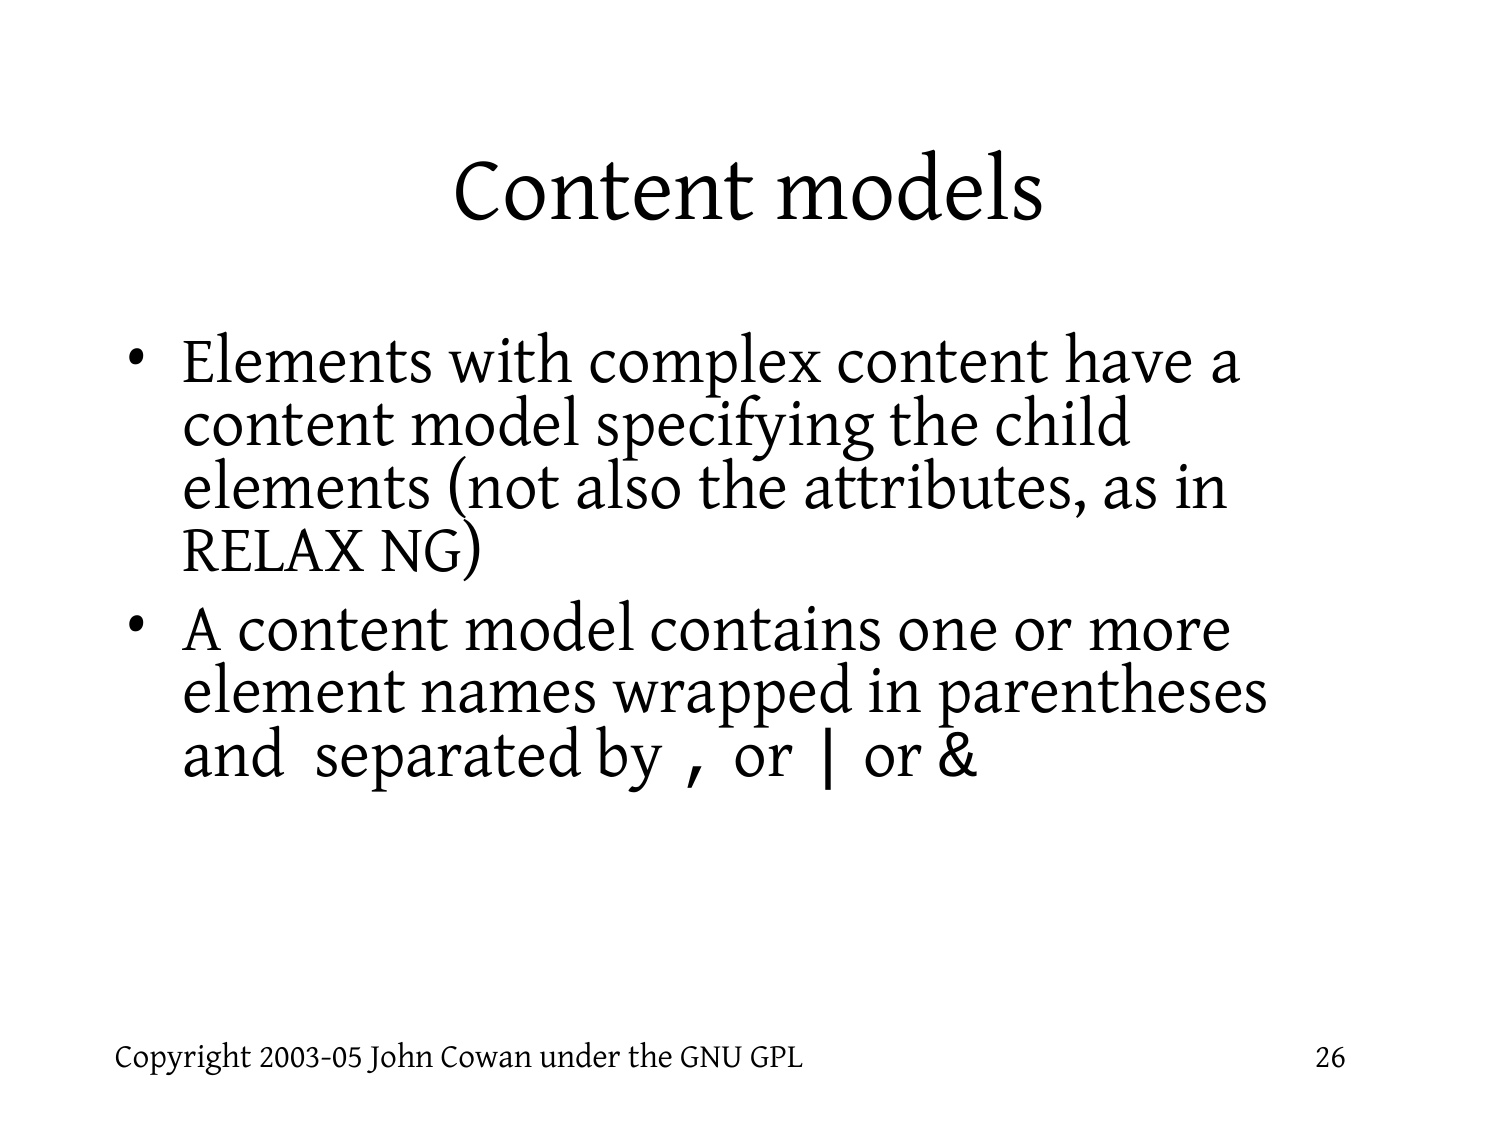

# Content models
Elements with complex content have a content model specifying the child elements (not also the attributes, as in RELAX NG)
A content model contains one or more element names wrapped in parentheses and separated by , or | or &